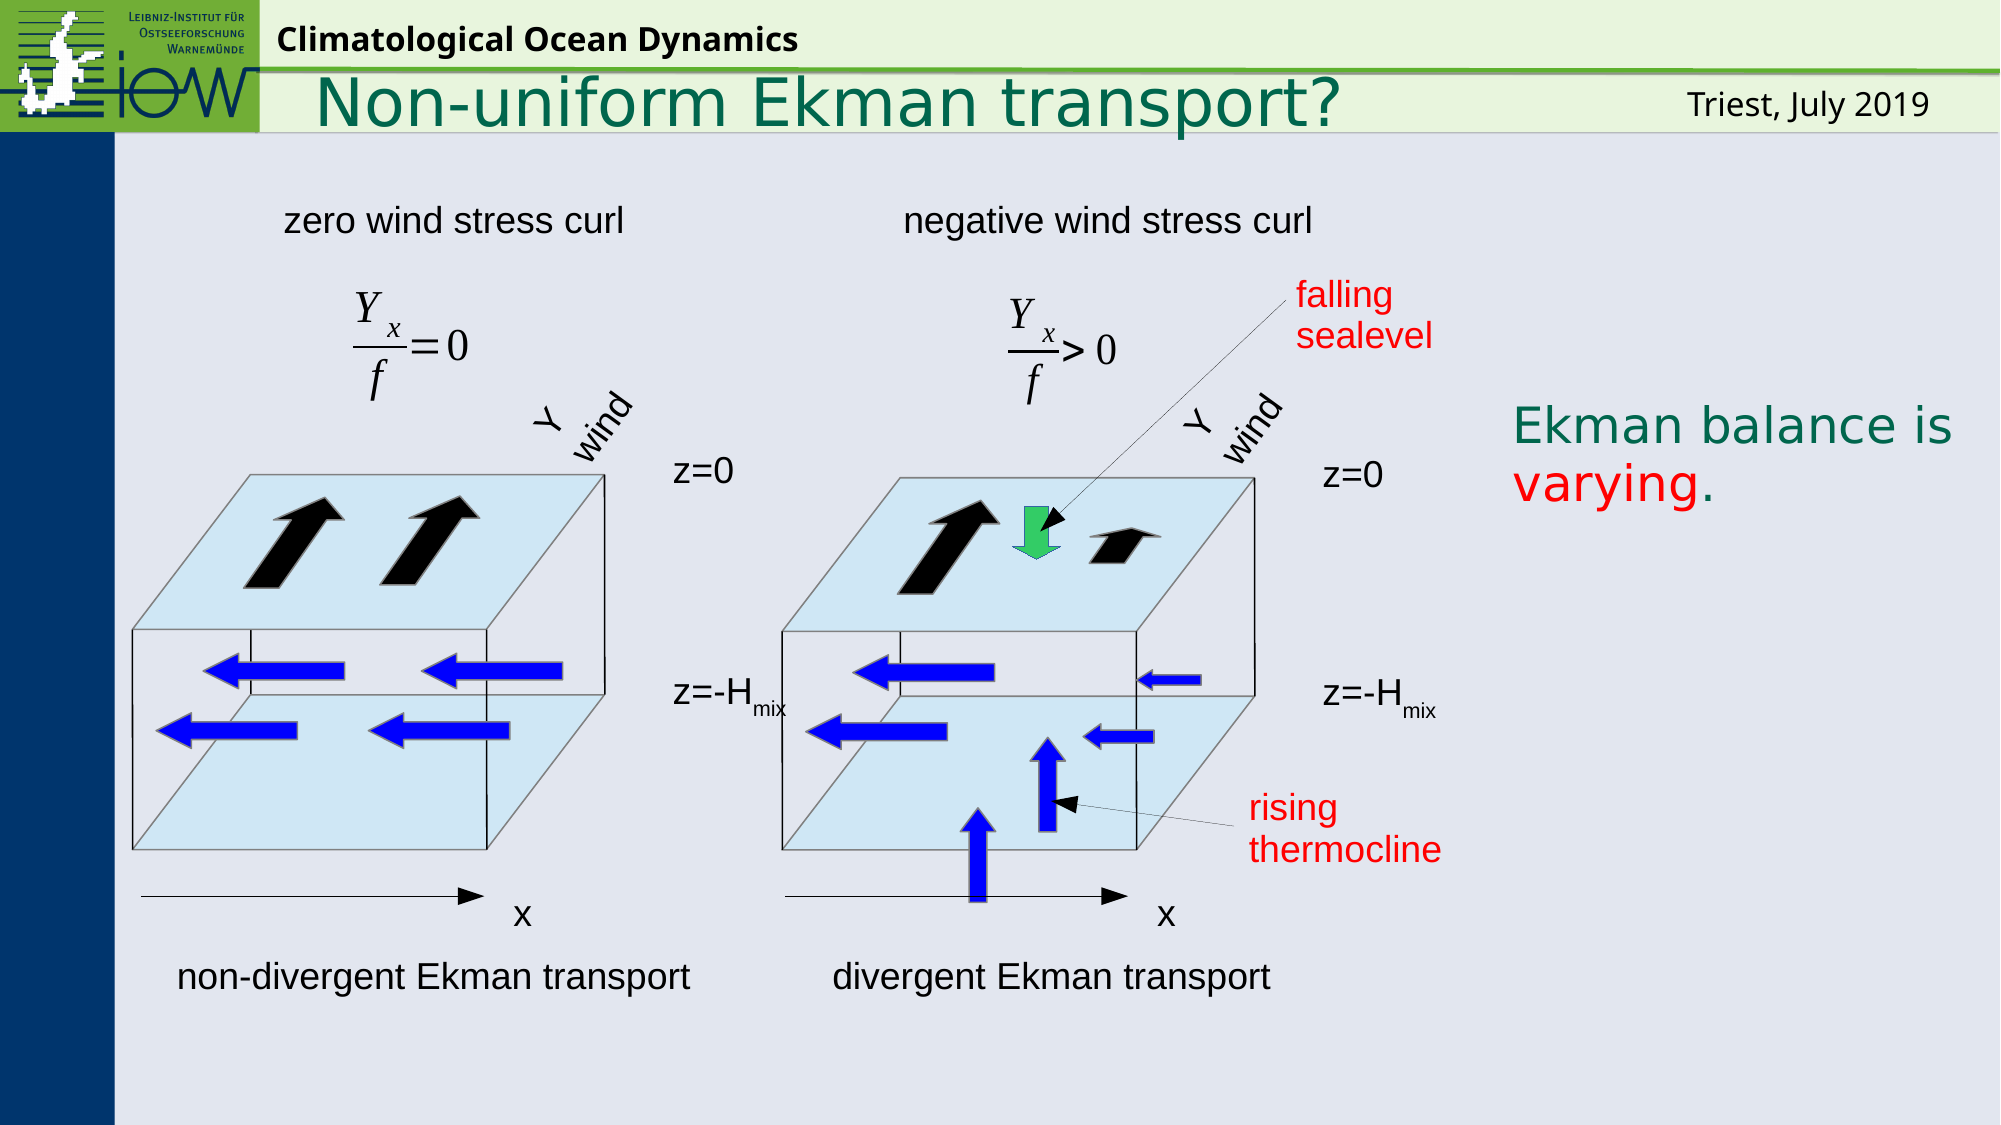

Non-uniform Ekman transport?
zero wind stress curl
negative wind stress curl
falling
sealevel
Y wind
Y wind
Ekman balance is
varying.
z=0
z=0
z=-Hmix
z=-Hmix
rising
thermocline
x
x
non-divergent Ekman transport
divergent Ekman transport